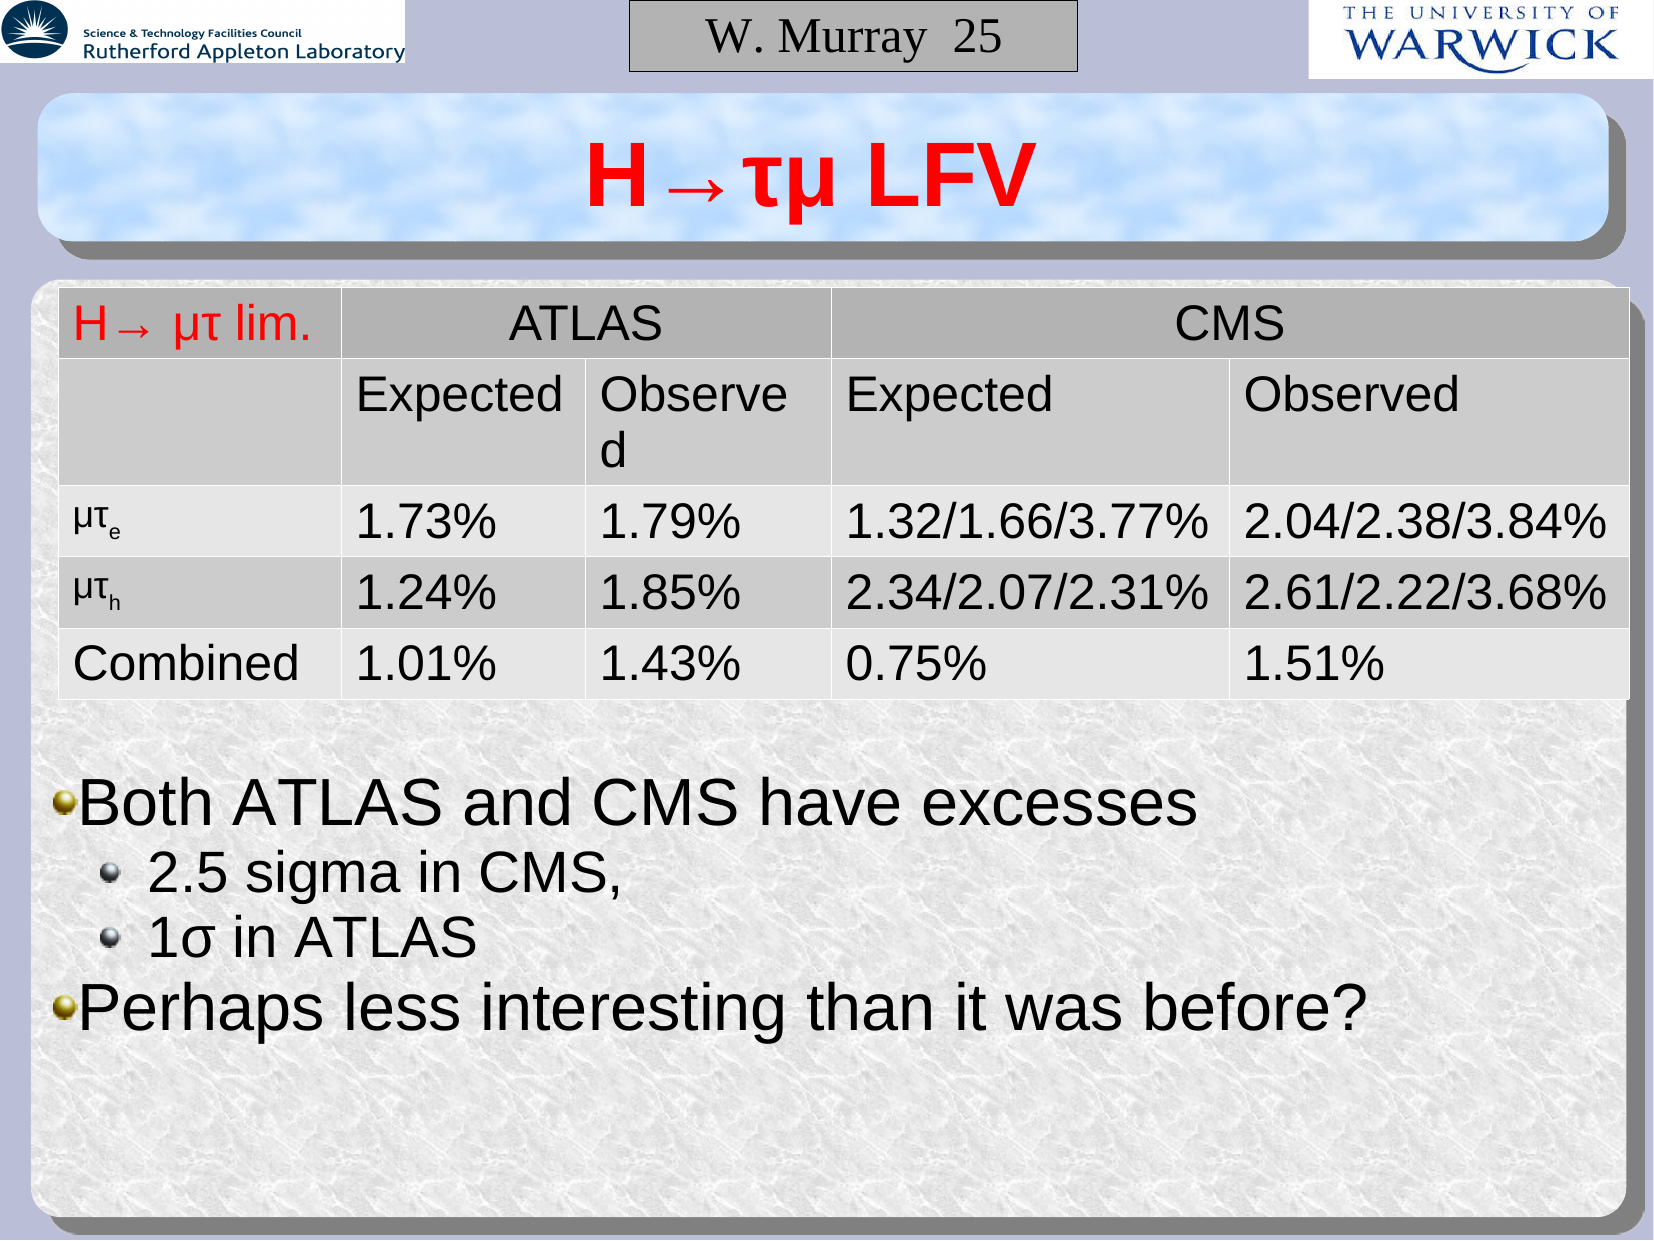

# H→τμ LFV
| H→ μτ lim. | ATLAS | | CMS | |
| --- | --- | --- | --- | --- |
| | Expected | Observed | Expected | Observed |
| μτe | 1.73% | 1.79% | 1.32/1.66/3.77% | 2.04/2.38/3.84% |
| μτh | 1.24% | 1.85% | 2.34/2.07/2.31% | 2.61/2.22/3.68% |
| Combined | 1.01% | 1.43% | 0.75% | 1.51% |
Both ATLAS and CMS have excesses
2.5 sigma in CMS,
1σ in ATLAS
Perhaps less interesting than it was before?